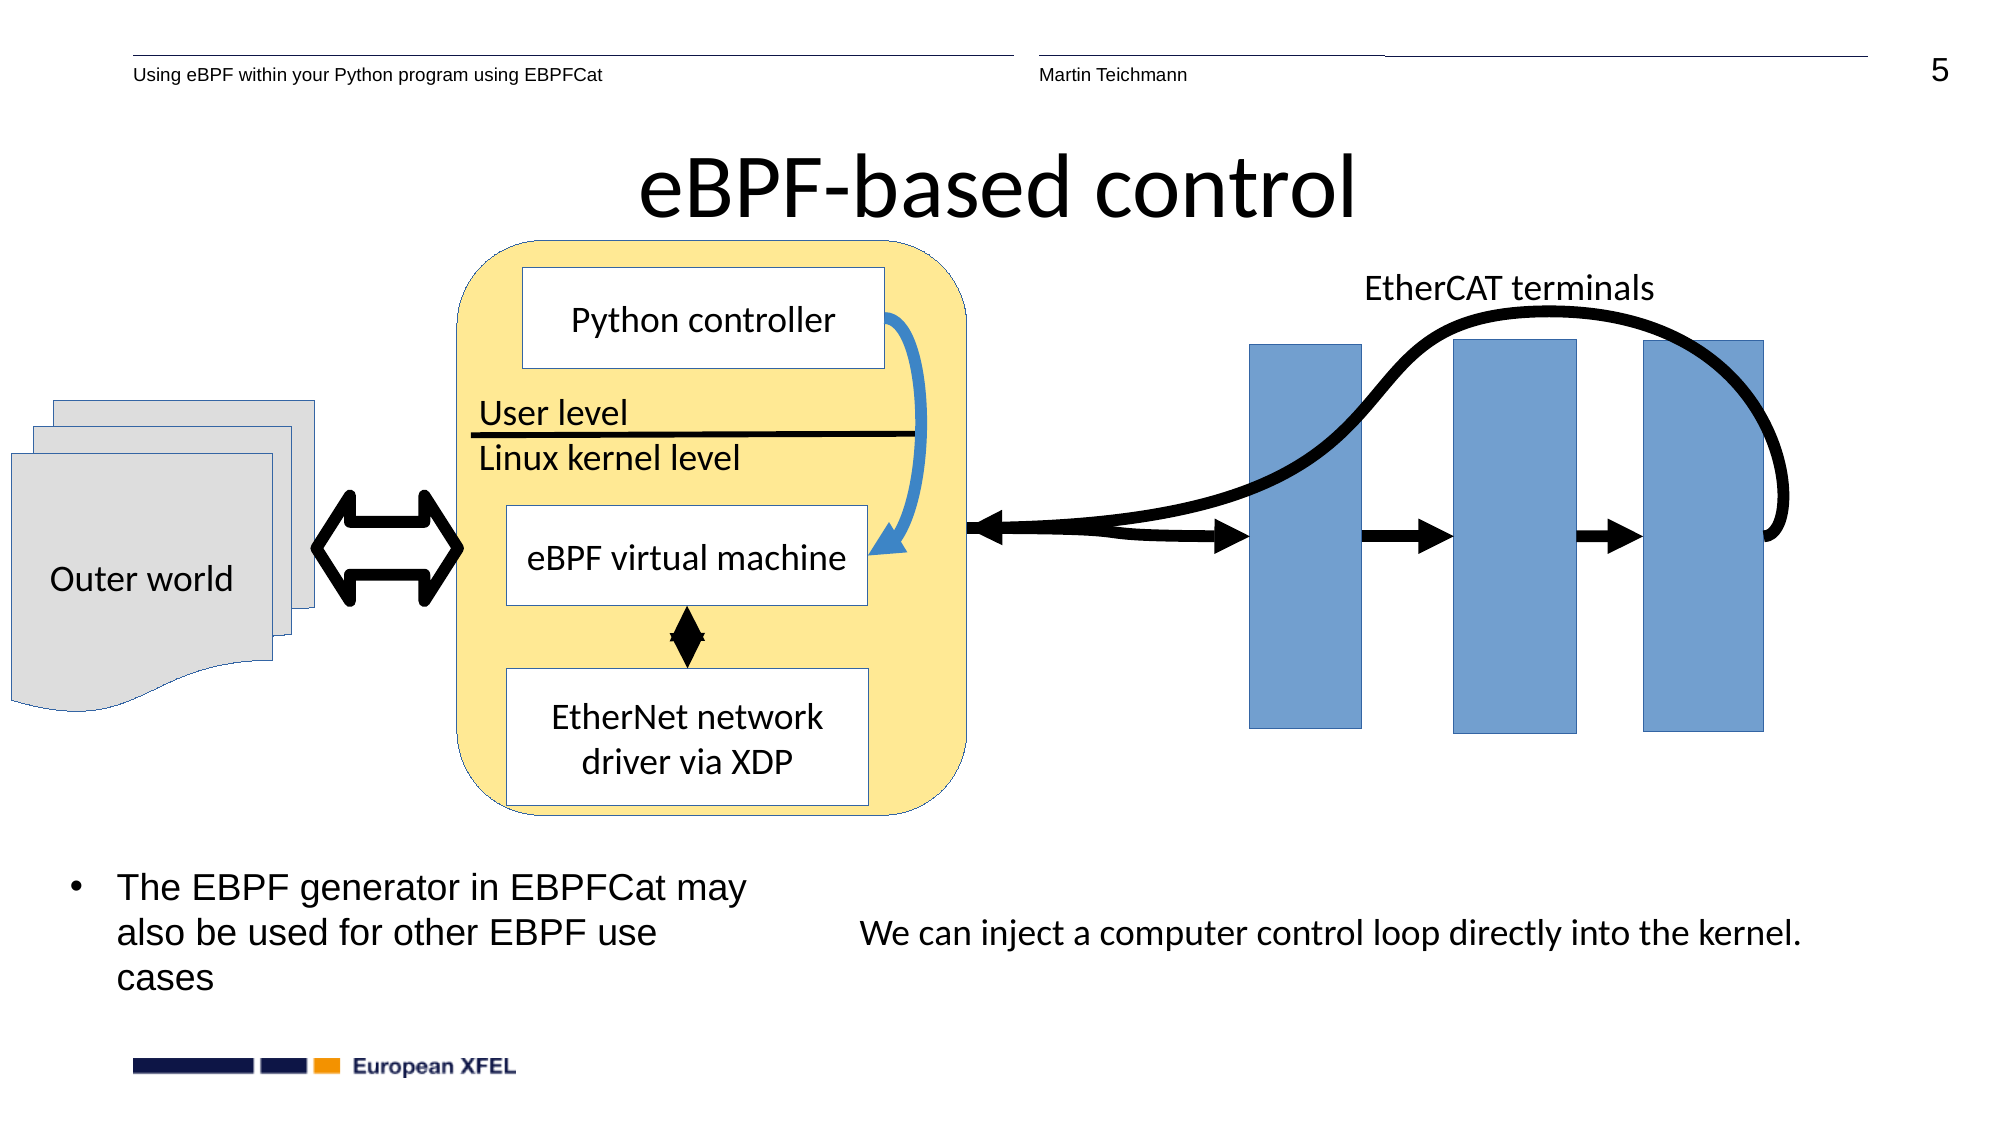

# eBPF-based control
EtherCAT terminals
Python controller
User level
Linux kernel level
Outer world
eBPF virtual machine
EtherNet network driver via XDP
The EBPF generator in EBPFCat may also be used for other EBPF use cases
We can inject a computer control loop directly into the kernel.